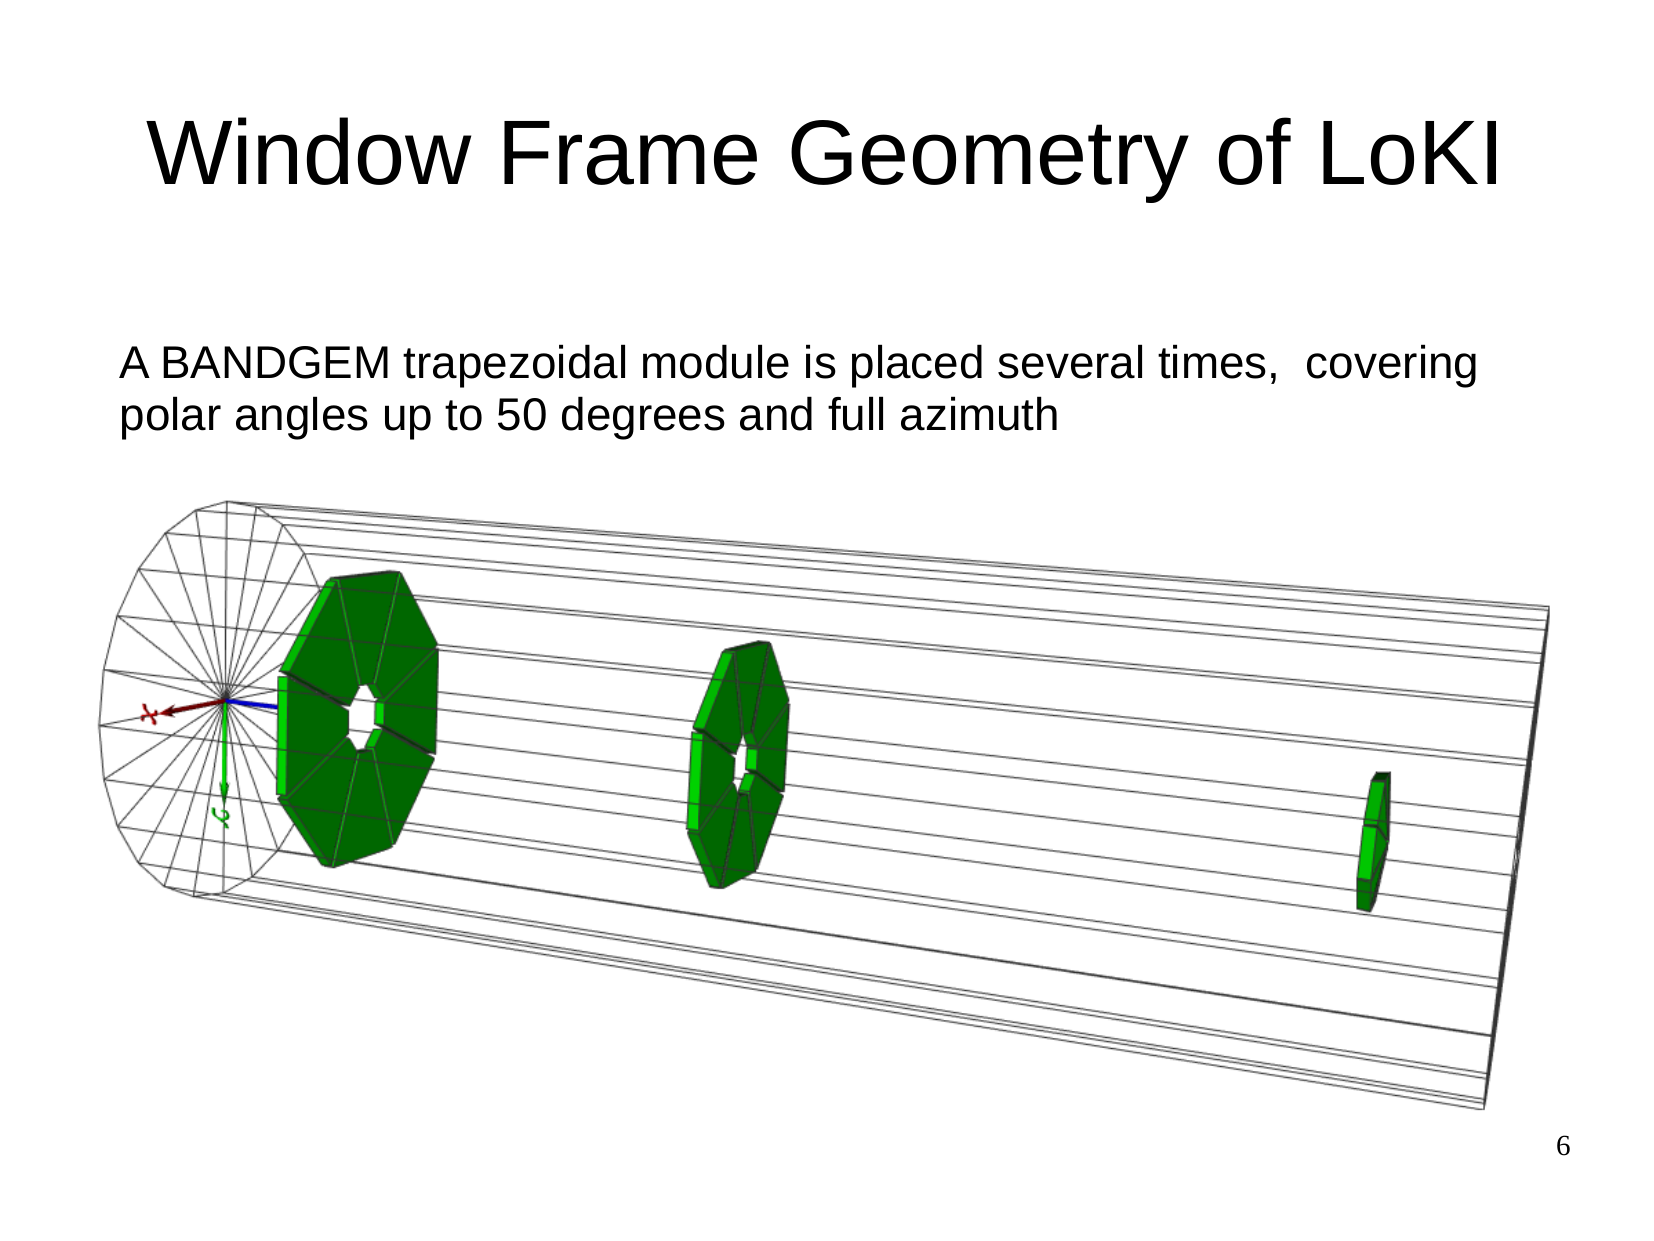

# Window Frame Geometry of LoKI
A BANDGEM trapezoidal module is placed several times, covering
polar angles up to 50 degrees and full azimuth
6